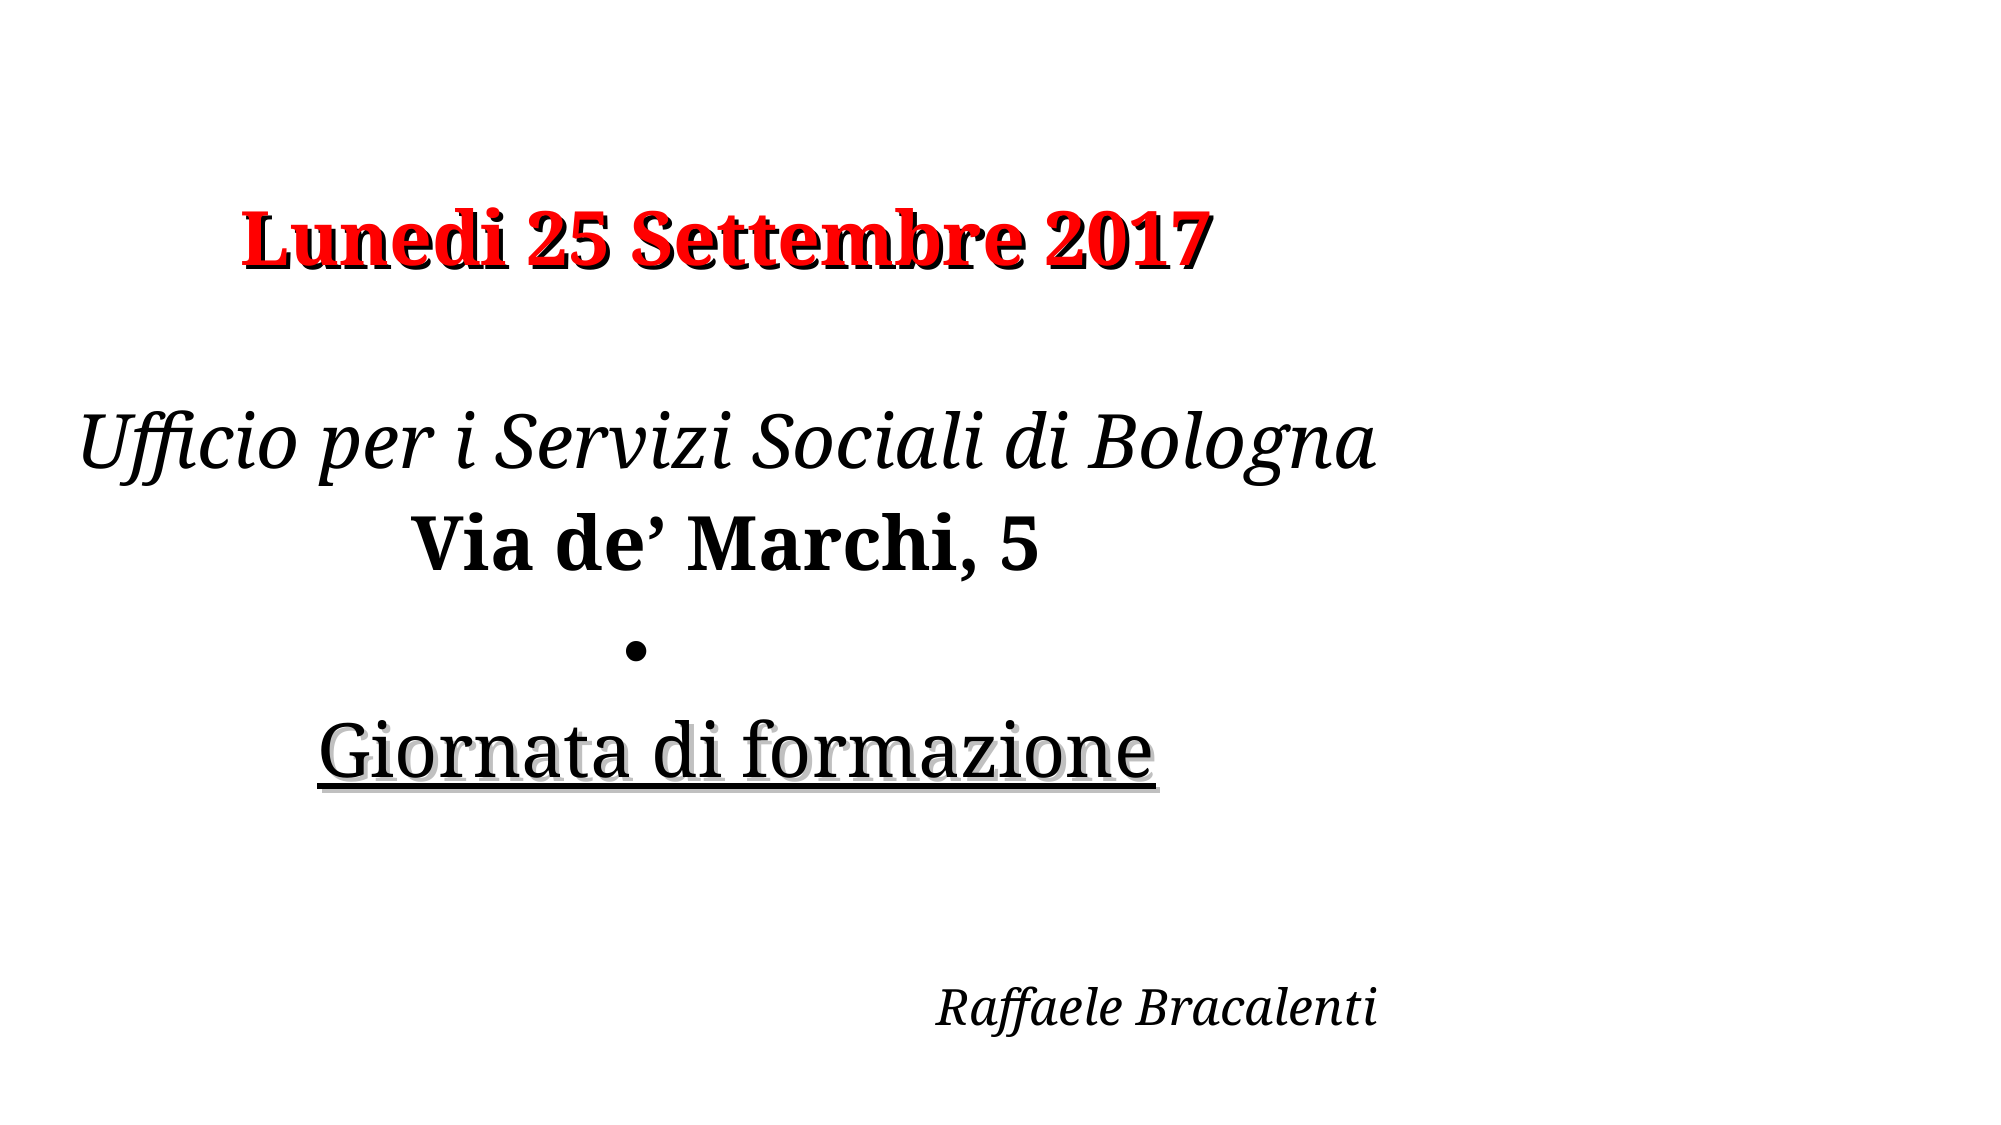

# Lunedi 25 Settembre 2017
Ufficio per i Servizi Sociali di Bologna
Via de’ Marchi, 5
 Giornata di formazione
Raffaele Bracalenti